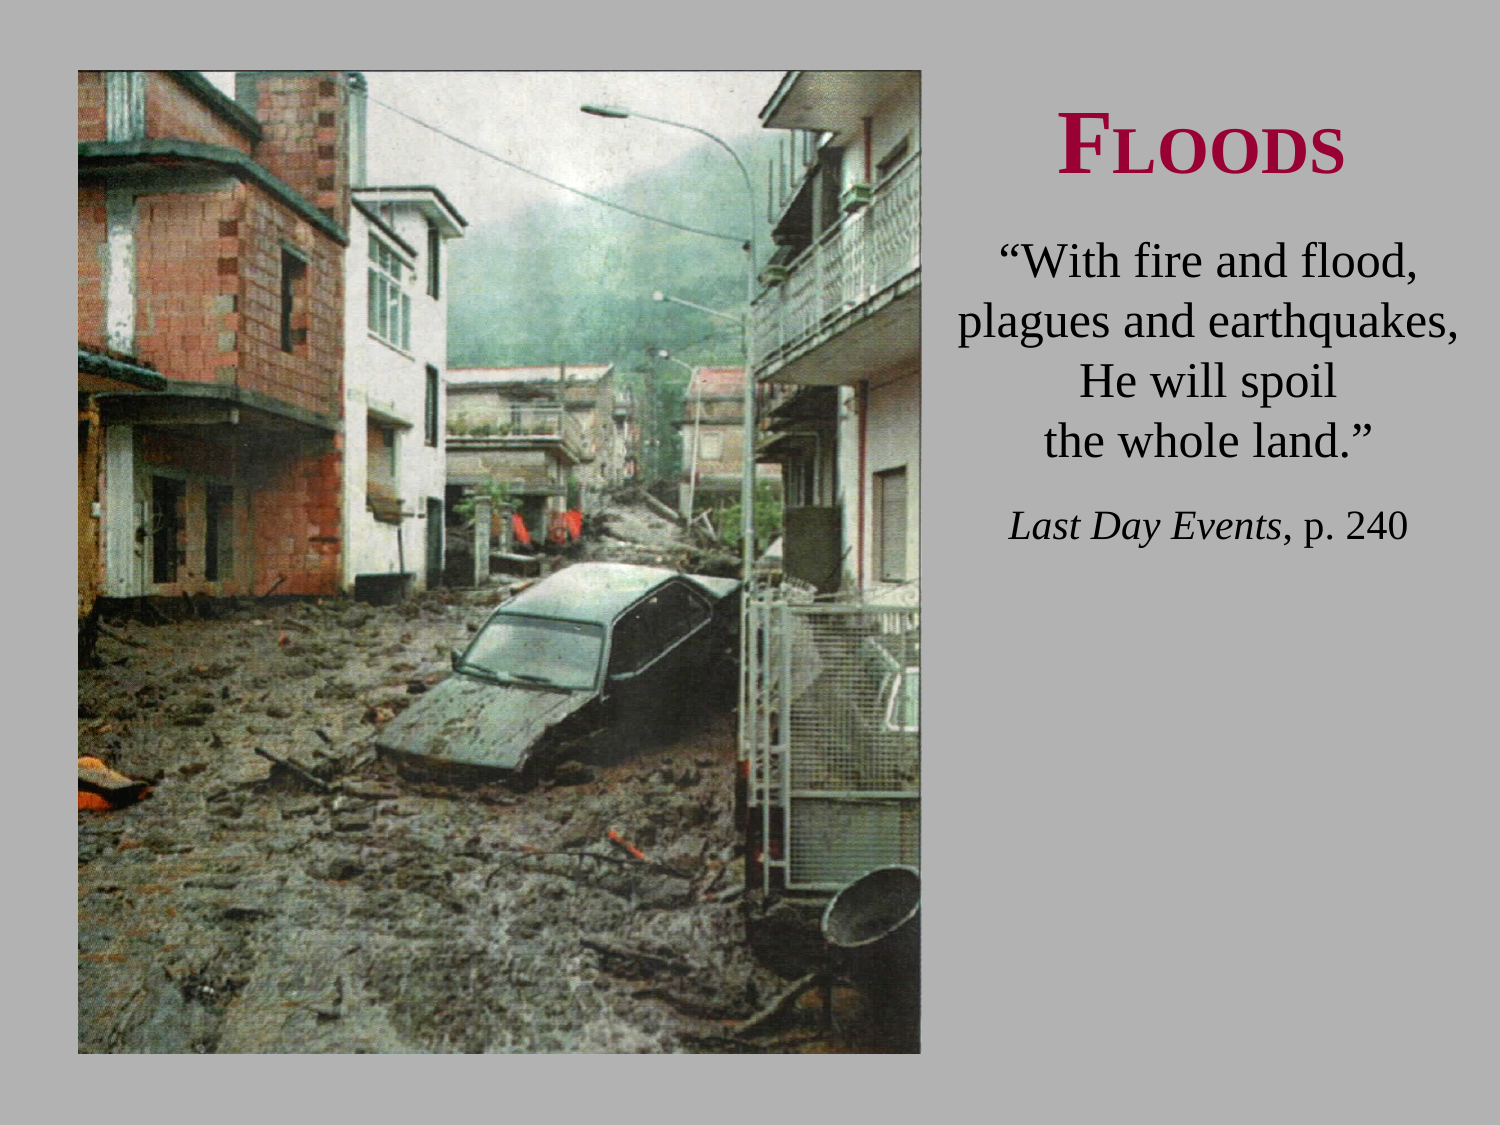

FLOODS
“With fire and flood, plagues and earthquakes, He will spoil
the whole land.”
Last Day Events, p. 240